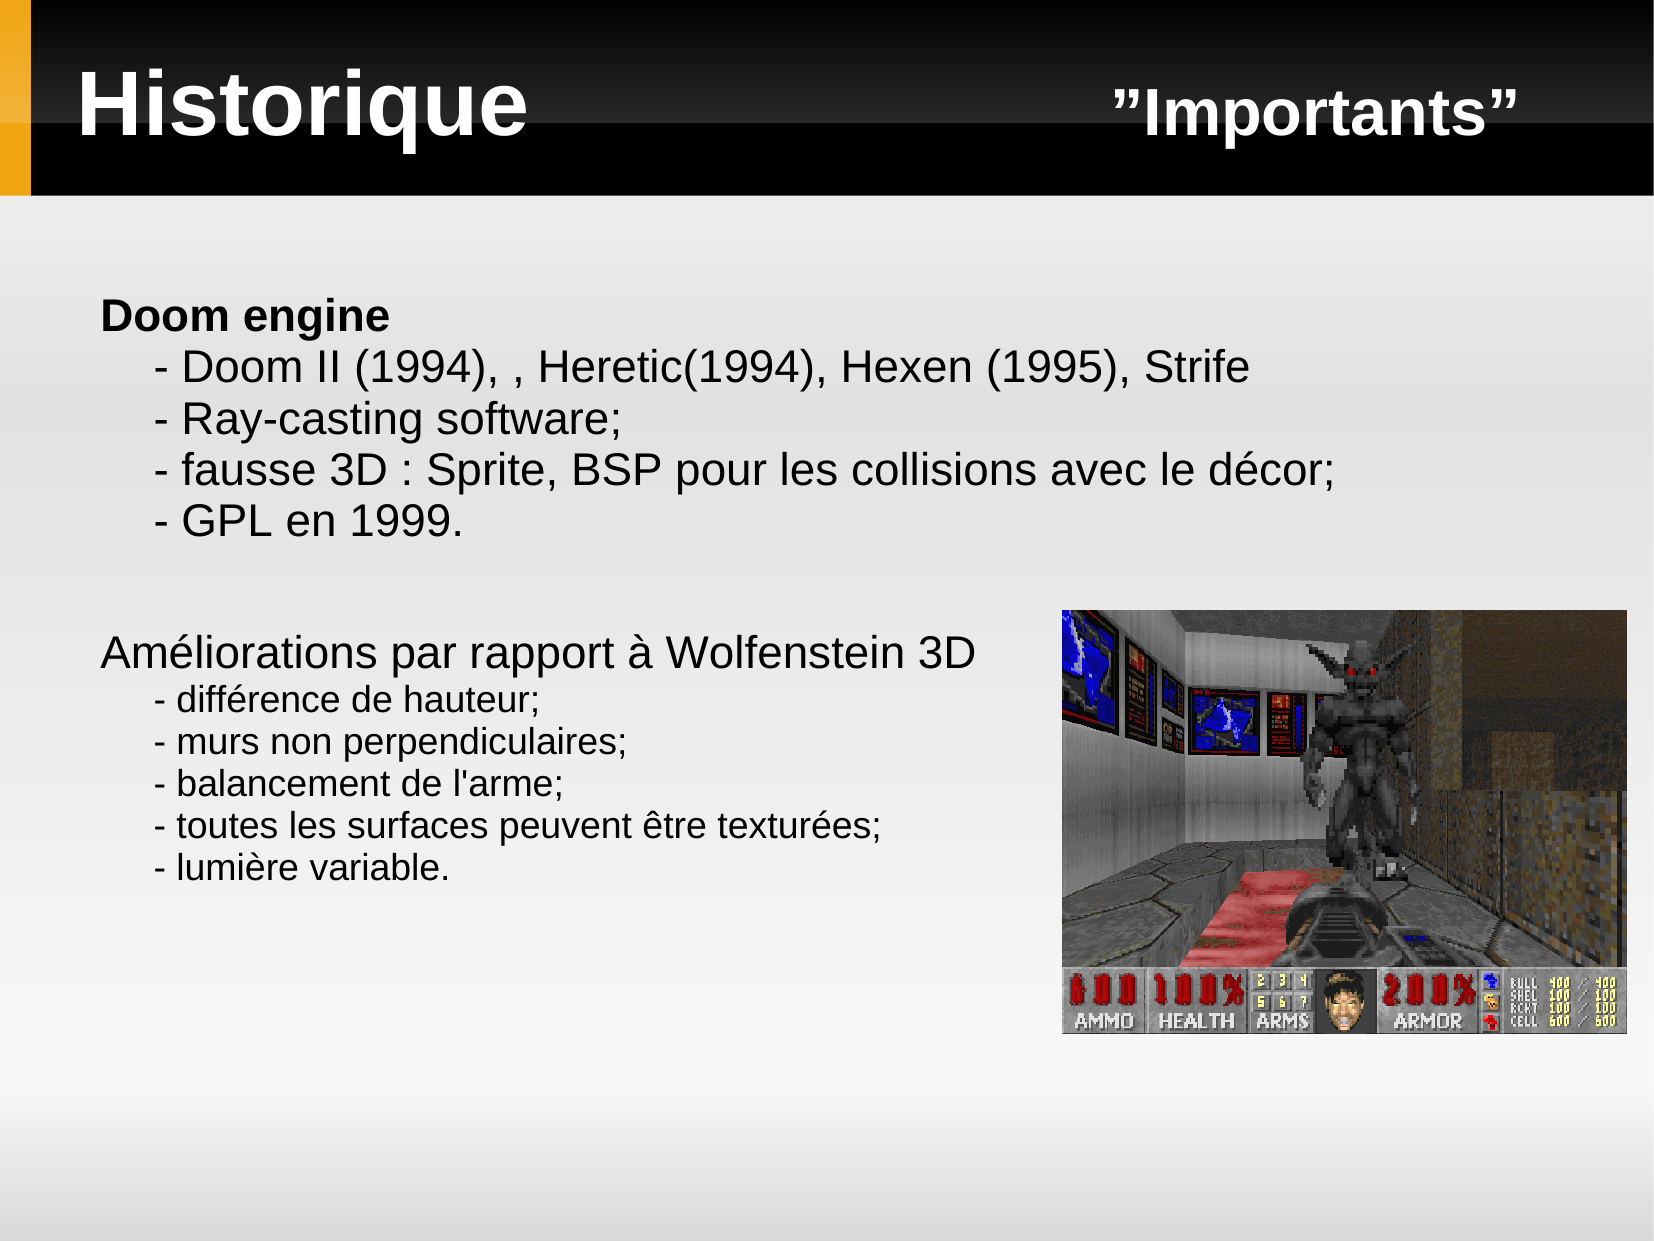

# Historique								”Importants”
Doom engine
- Doom II (1994), , Heretic(1994), Hexen (1995), Strife
- Ray-casting software;
- fausse 3D : Sprite, BSP pour les collisions avec le décor;
- GPL en 1999.
Améliorations par rapport à Wolfenstein 3D
- différence de hauteur;
- murs non perpendiculaires;
- balancement de l'arme;
- toutes les surfaces peuvent être texturées;
- lumière variable.